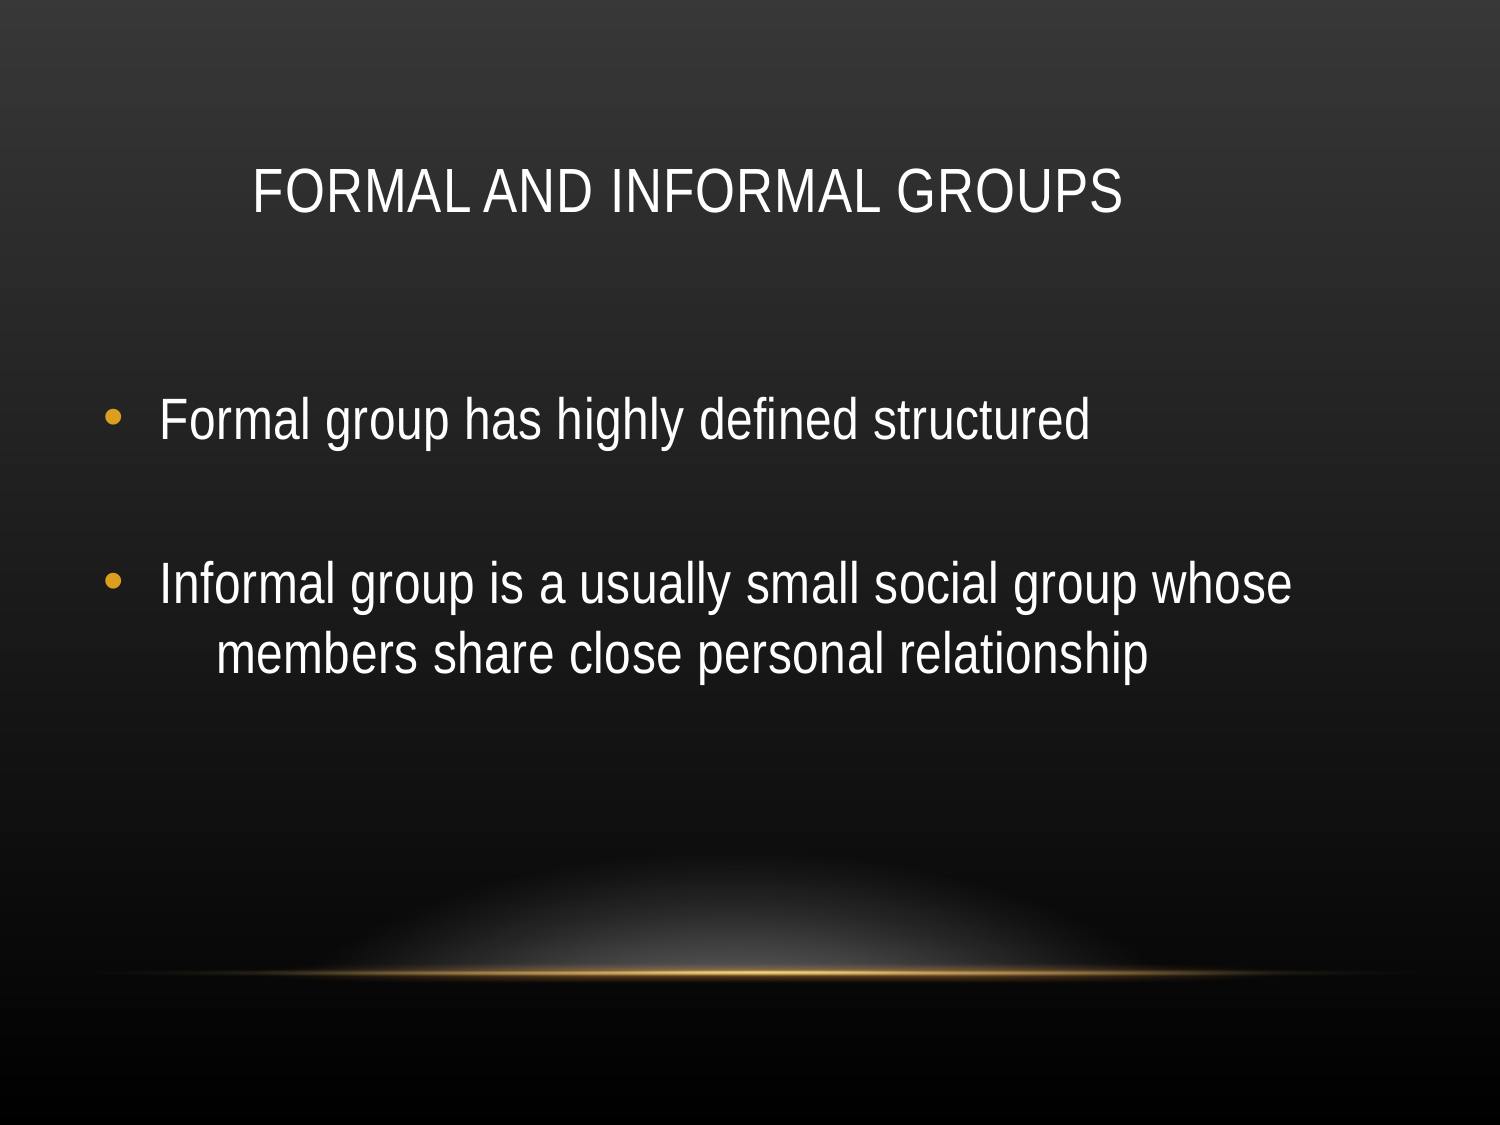

# Formal and informal groups
Formal group has highly defined structured
Informal group is a usually small social group whose members share close personal relationship